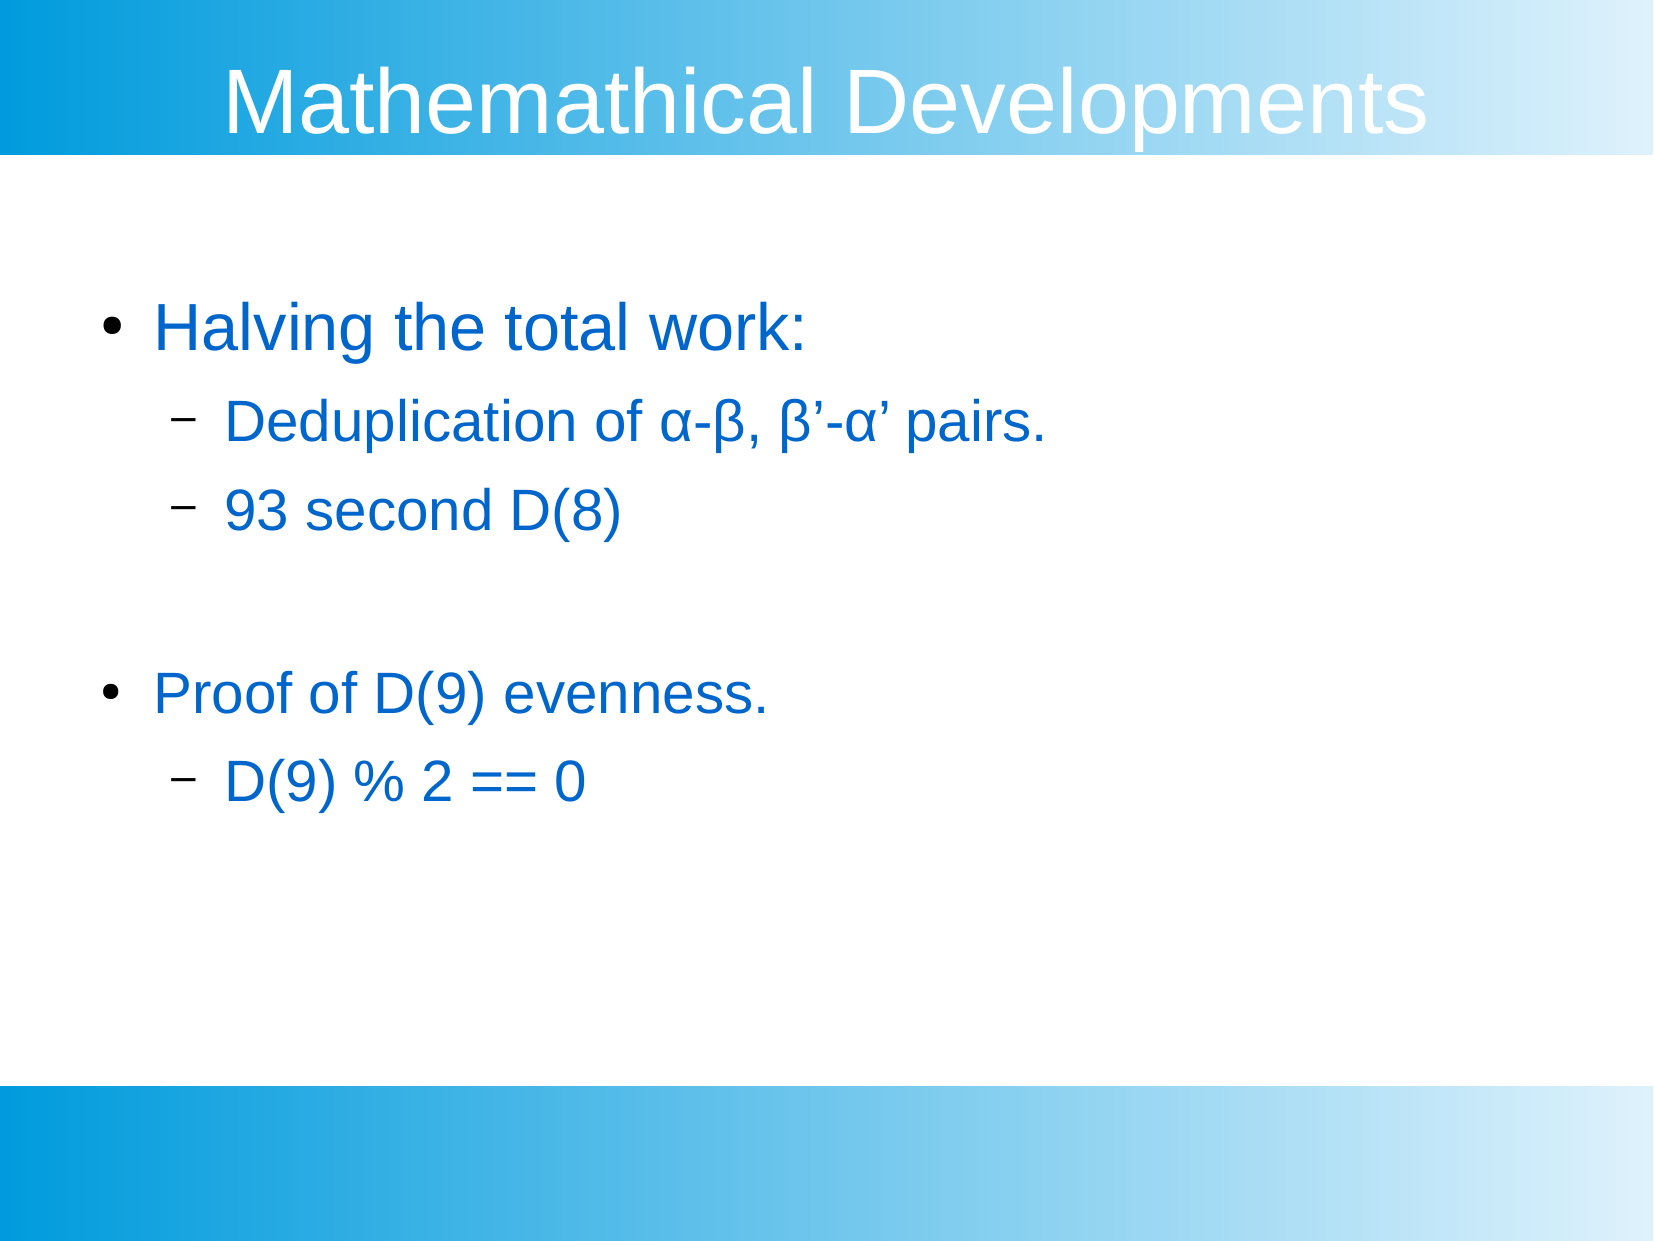

# Mathemathical Developments
Halving the total work:
Deduplication of α-β, β’-α’ pairs.
93 second D(8)
Proof of D(9) evenness.
D(9) % 2 == 0